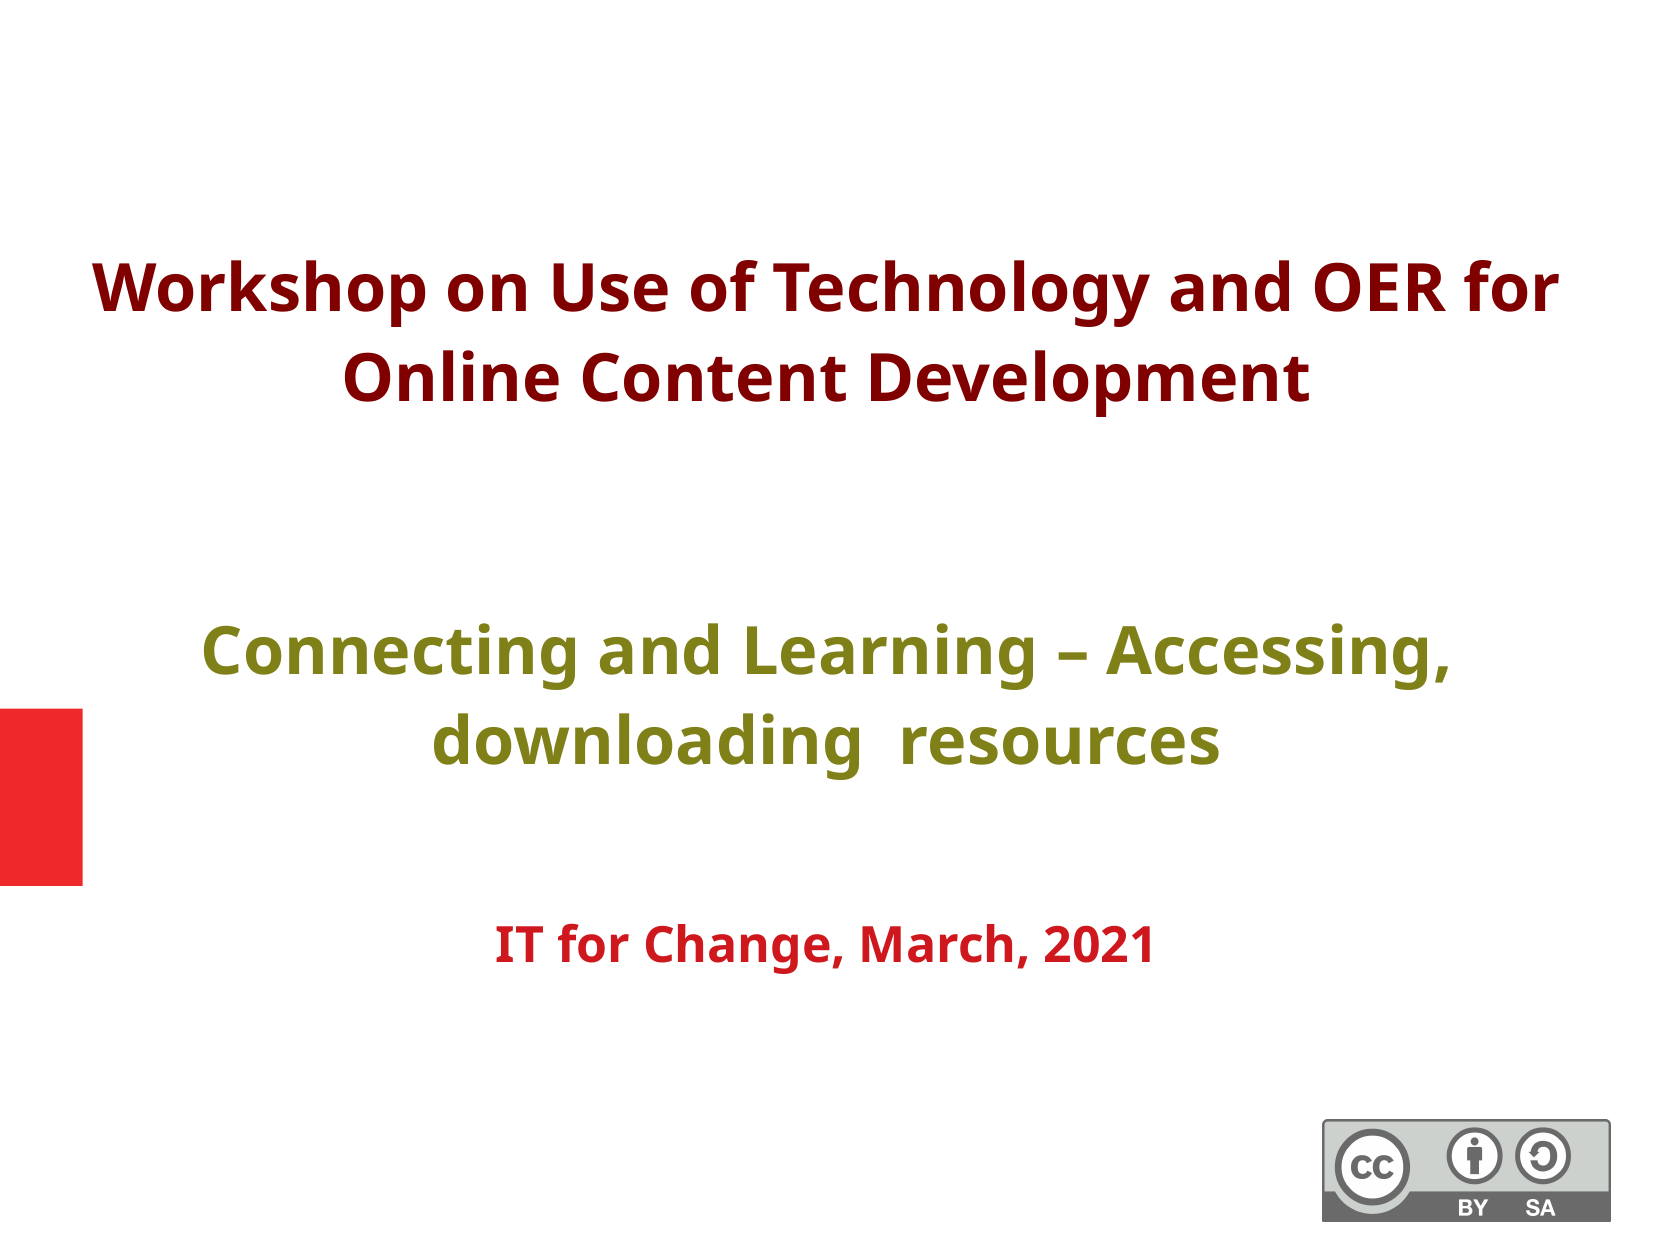

# Workshop on Use of Technology and OER for Online Content Development
Connecting and Learning – Accessing, downloading resources
IT for Change, March, 2021